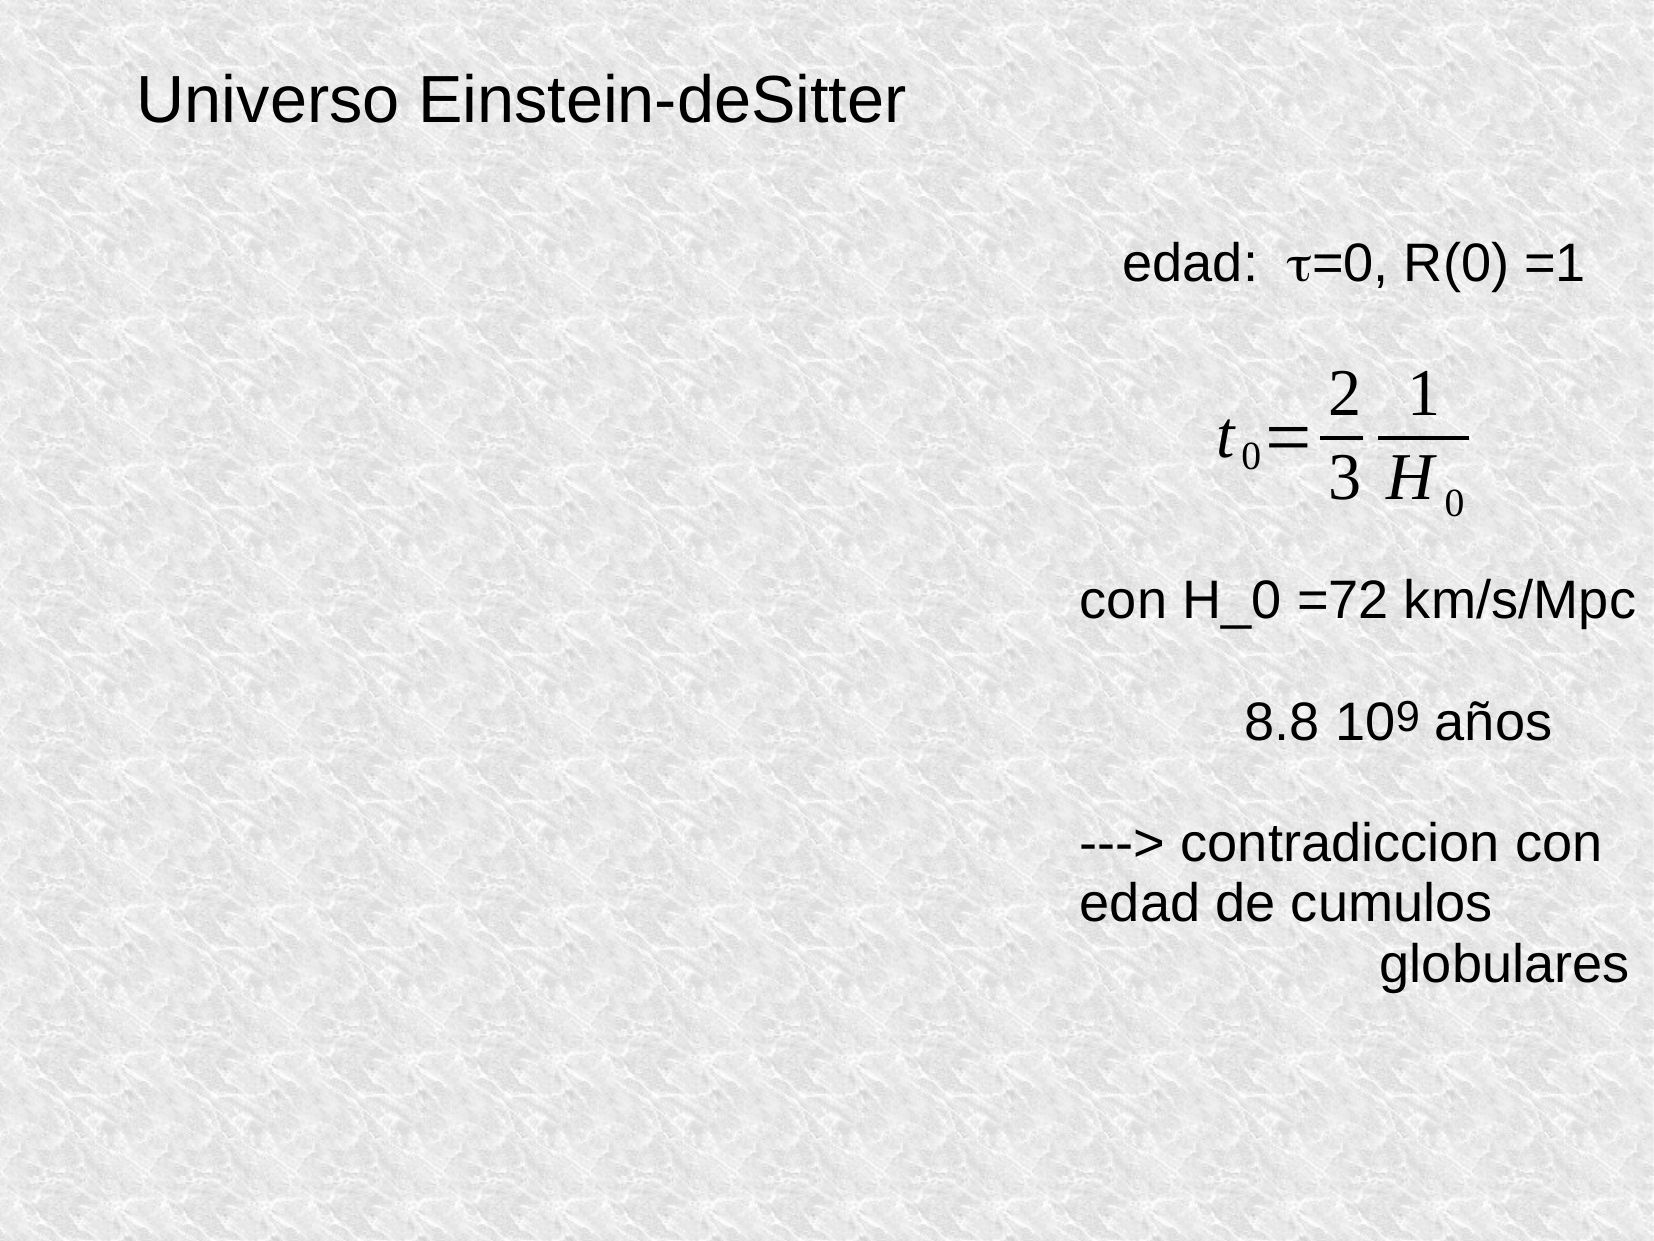

Universo Einstein-deSitter
edad: =0, R(0) =1
con H_0 =72 km/s/Mpc
 8.8 109 años
---> contradiccion con
edad de cumulos
 globulares